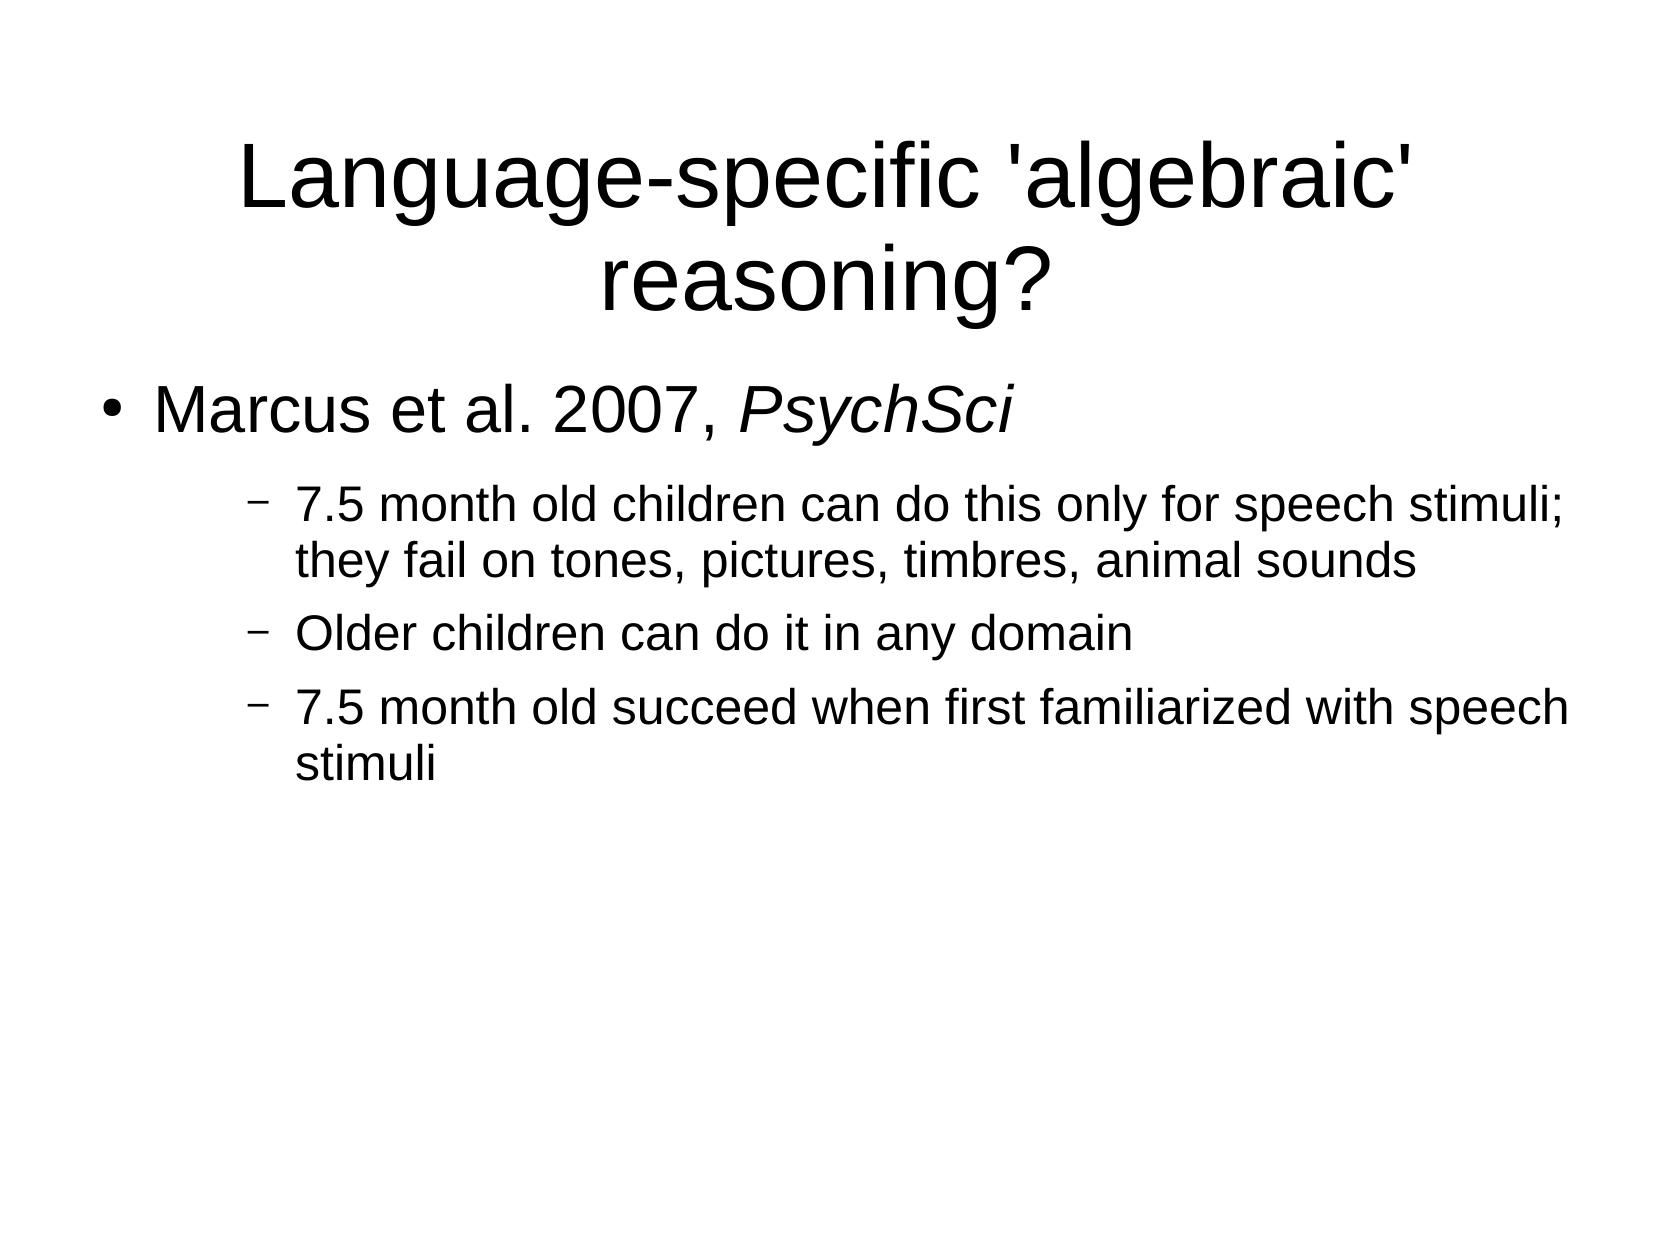

# Language-specific 'algebraic' reasoning?
Marcus et al. 2007, PsychSci
7.5 month old children can do this only for speech stimuli; they fail on tones, pictures, timbres, animal sounds
Older children can do it in any domain
7.5 month old succeed when first familiarized with speech stimuli